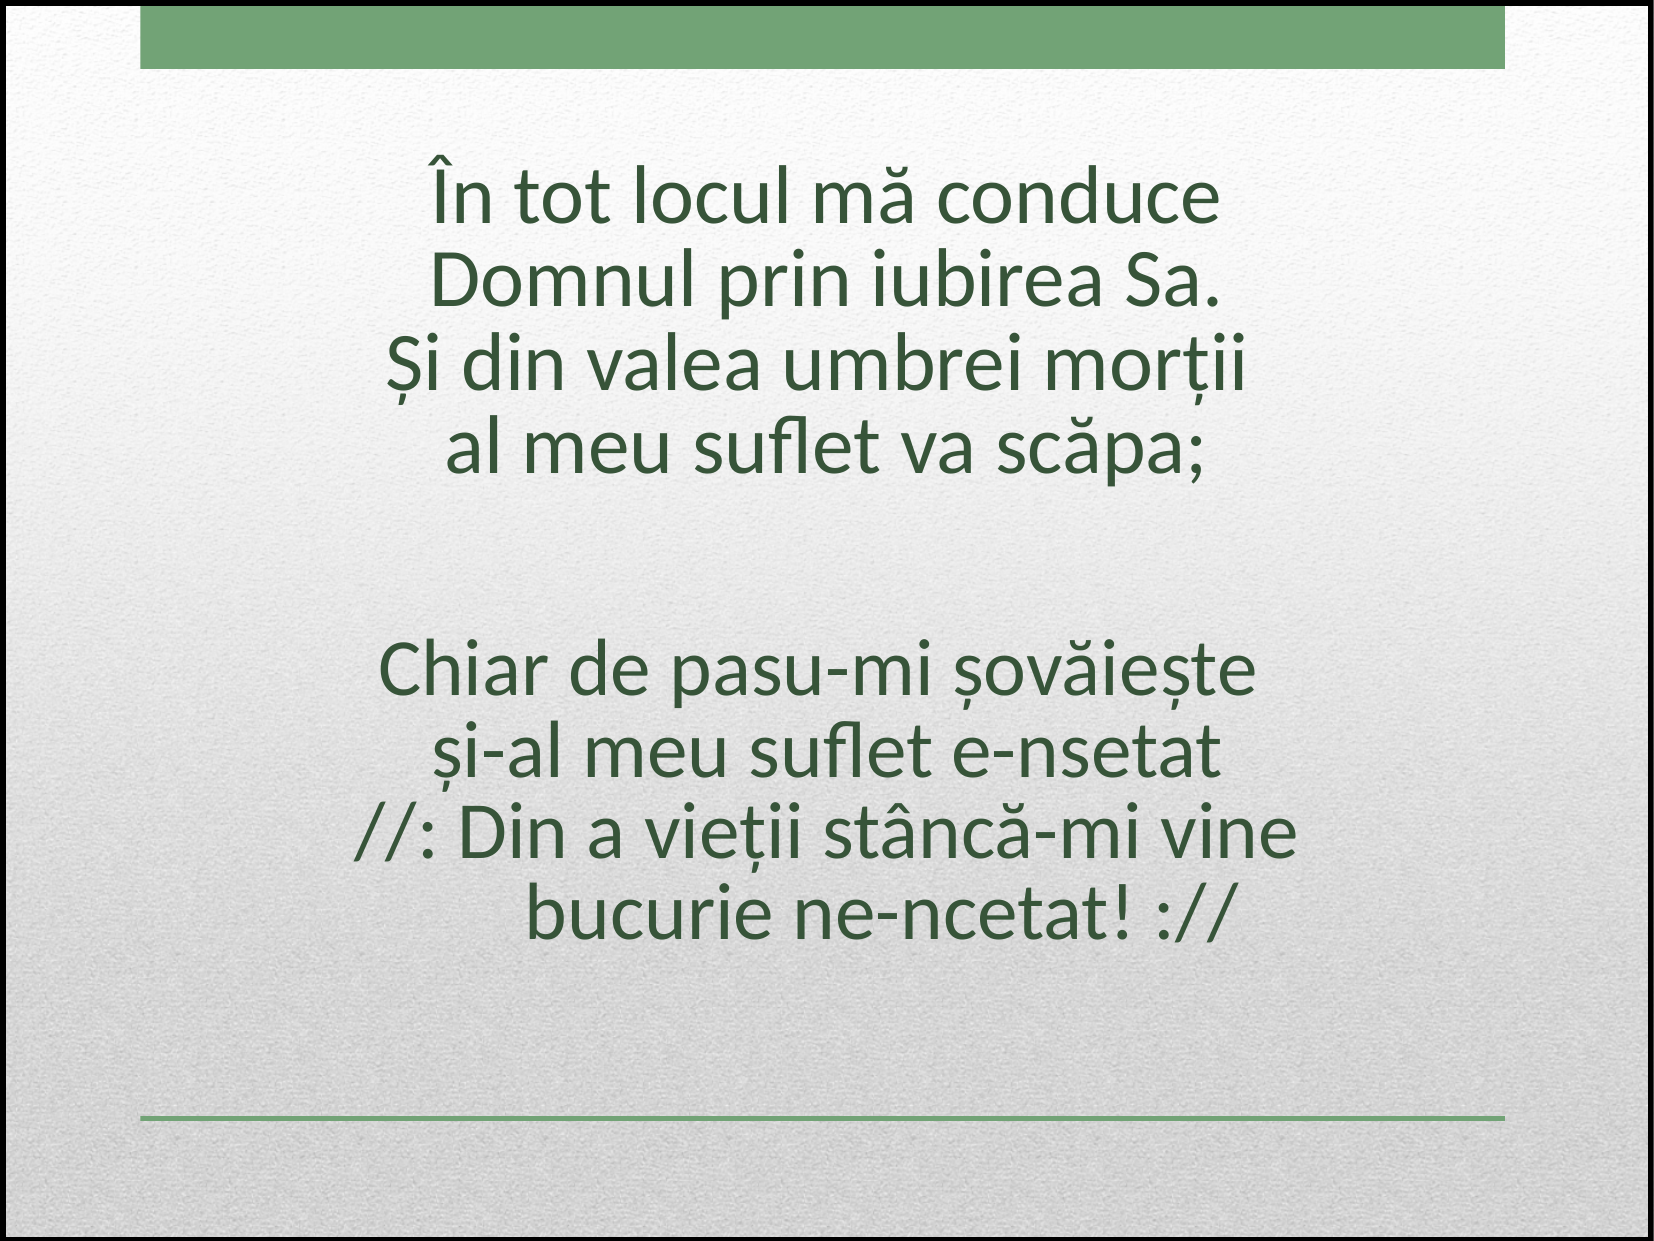

În tot locul mă conduce
Domnul prin iubirea Sa.
Şi din valea umbrei morţii
al meu suflet va scăpa;
Chiar de pasu-mi șovăiește
şi-al meu suflet e-nsetat
//: Din a vieţii stâncă-mi vine
 bucurie ne-ncetat! ://